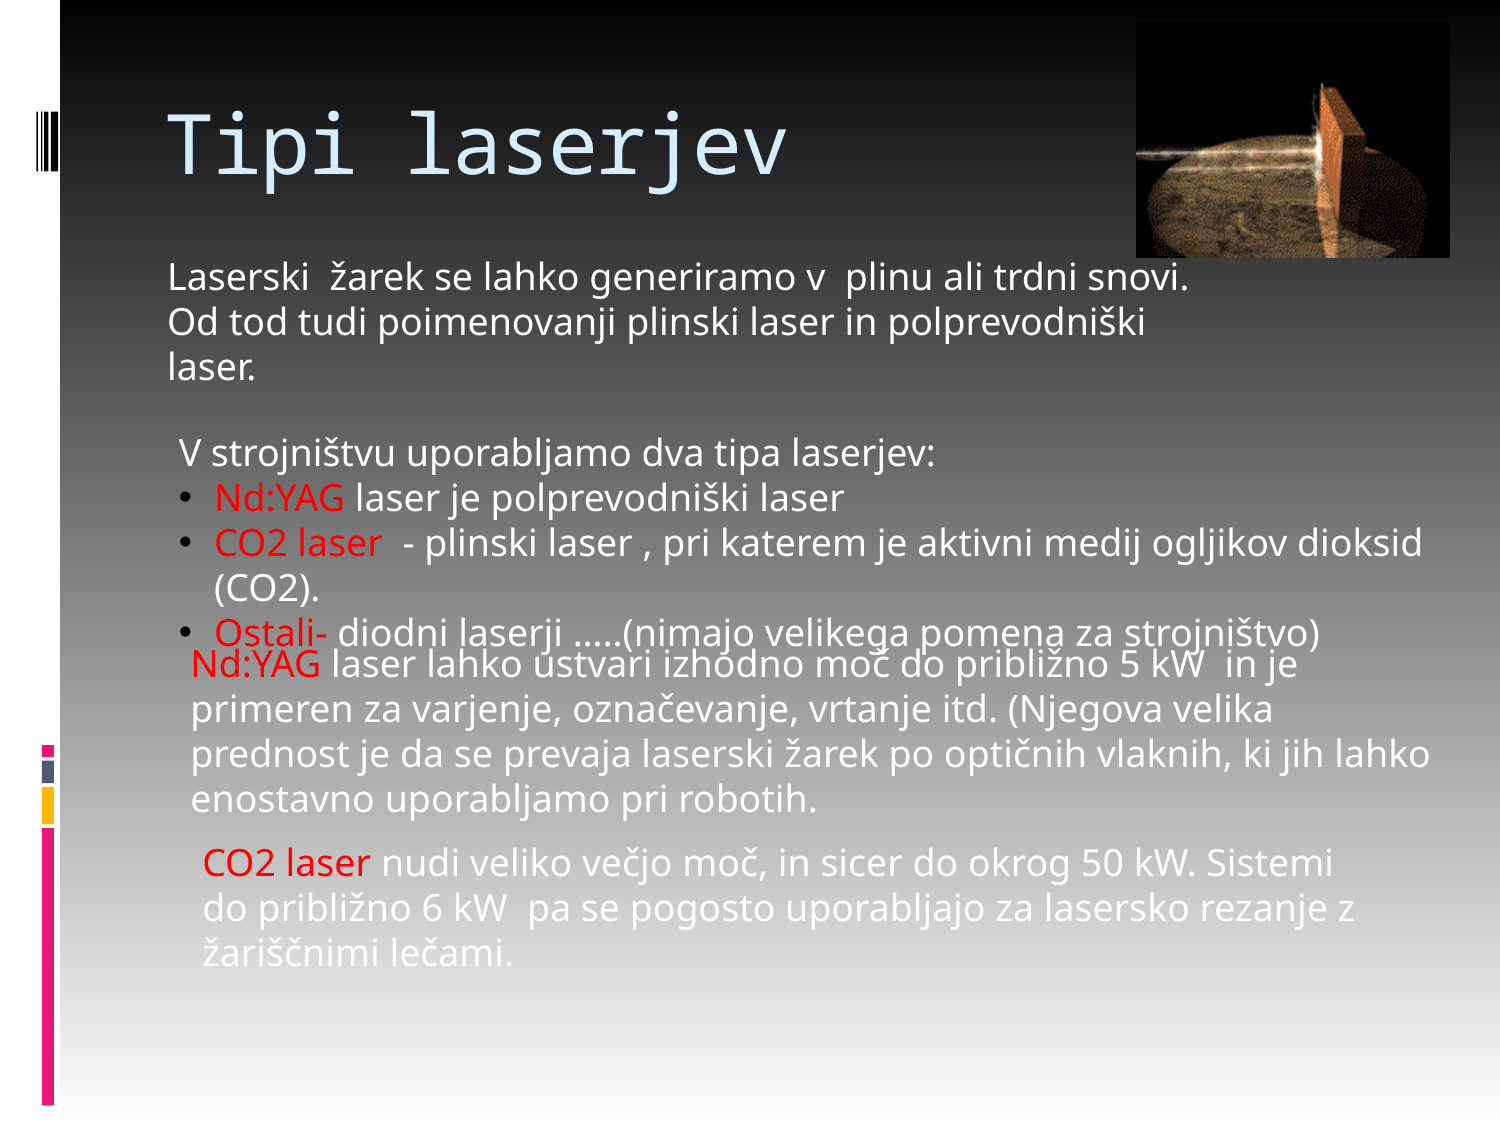

# Tipi laserjev
Laserski žarek se lahko generiramo v plinu ali trdni snovi. Od tod tudi poimenovanji plinski laser in polprevodniški laser.
V strojništvu uporabljamo dva tipa laserjev:
Nd:YAG laser je polprevodniški laser
CO2 laser - plinski laser , pri katerem je aktivni medij ogljikov dioksid (CO2).
Ostali- diodni laserji …..(nimajo velikega pomena za strojništvo)
Nd:YAG laser lahko ustvari izhodno moč do približno 5 kW in je primeren za varjenje, označevanje, vrtanje itd. (Njegova velika prednost je da se prevaja laserski žarek po optičnih vlaknih, ki jih lahko enostavno uporabljamo pri robotih.
CO2 laser nudi veliko večjo moč, in sicer do okrog 50 kW. Sistemi do približno 6 kW pa se pogosto uporabljajo za lasersko rezanje z žariščnimi lečami.